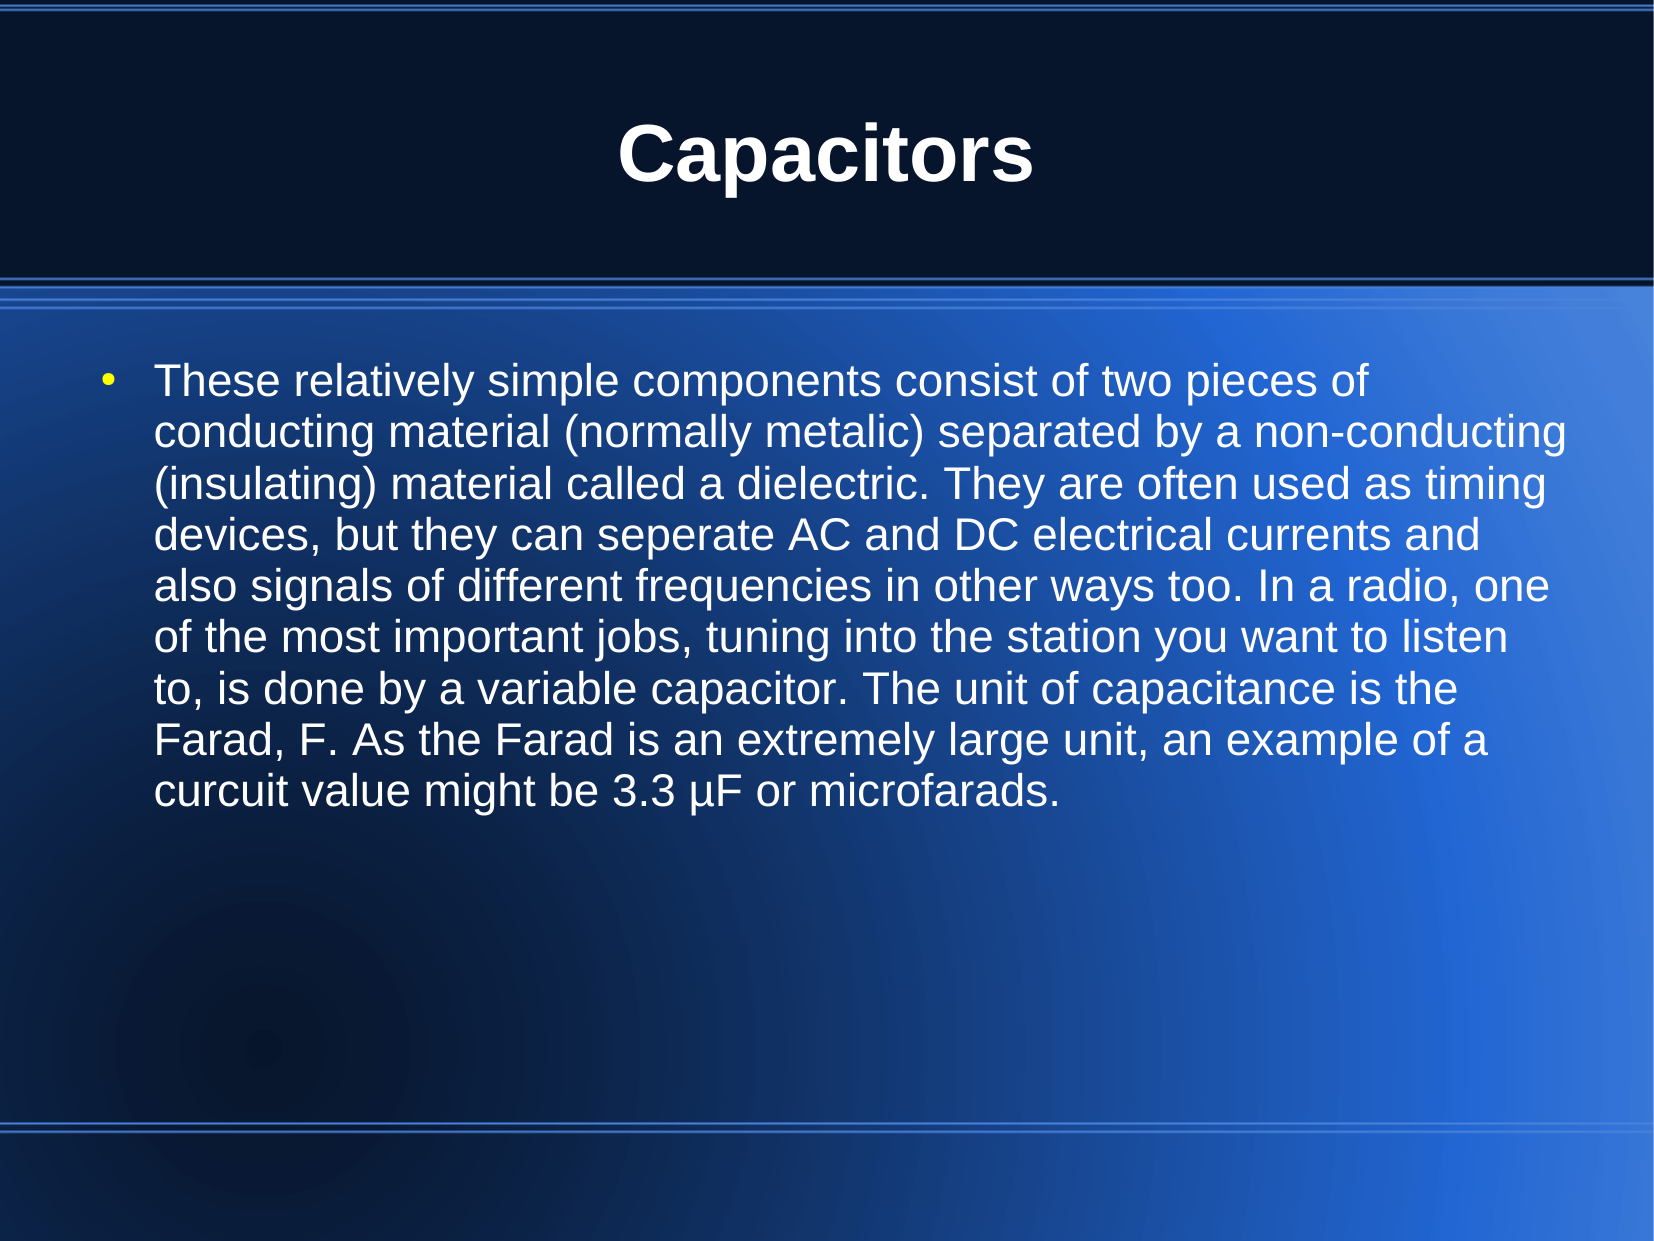

# Capacitors
These relatively simple components consist of two pieces of conducting material (normally metalic) separated by a non-conducting (insulating) material called a dielectric. They are often used as timing devices, but they can seperate AC and DC electrical currents and also signals of different frequencies in other ways too. In a radio, one of the most important jobs, tuning into the station you want to listen to, is done by a variable capacitor. The unit of capacitance is the Farad, F. As the Farad is an extremely large unit, an example of a curcuit value might be 3.3 µF or microfarads.